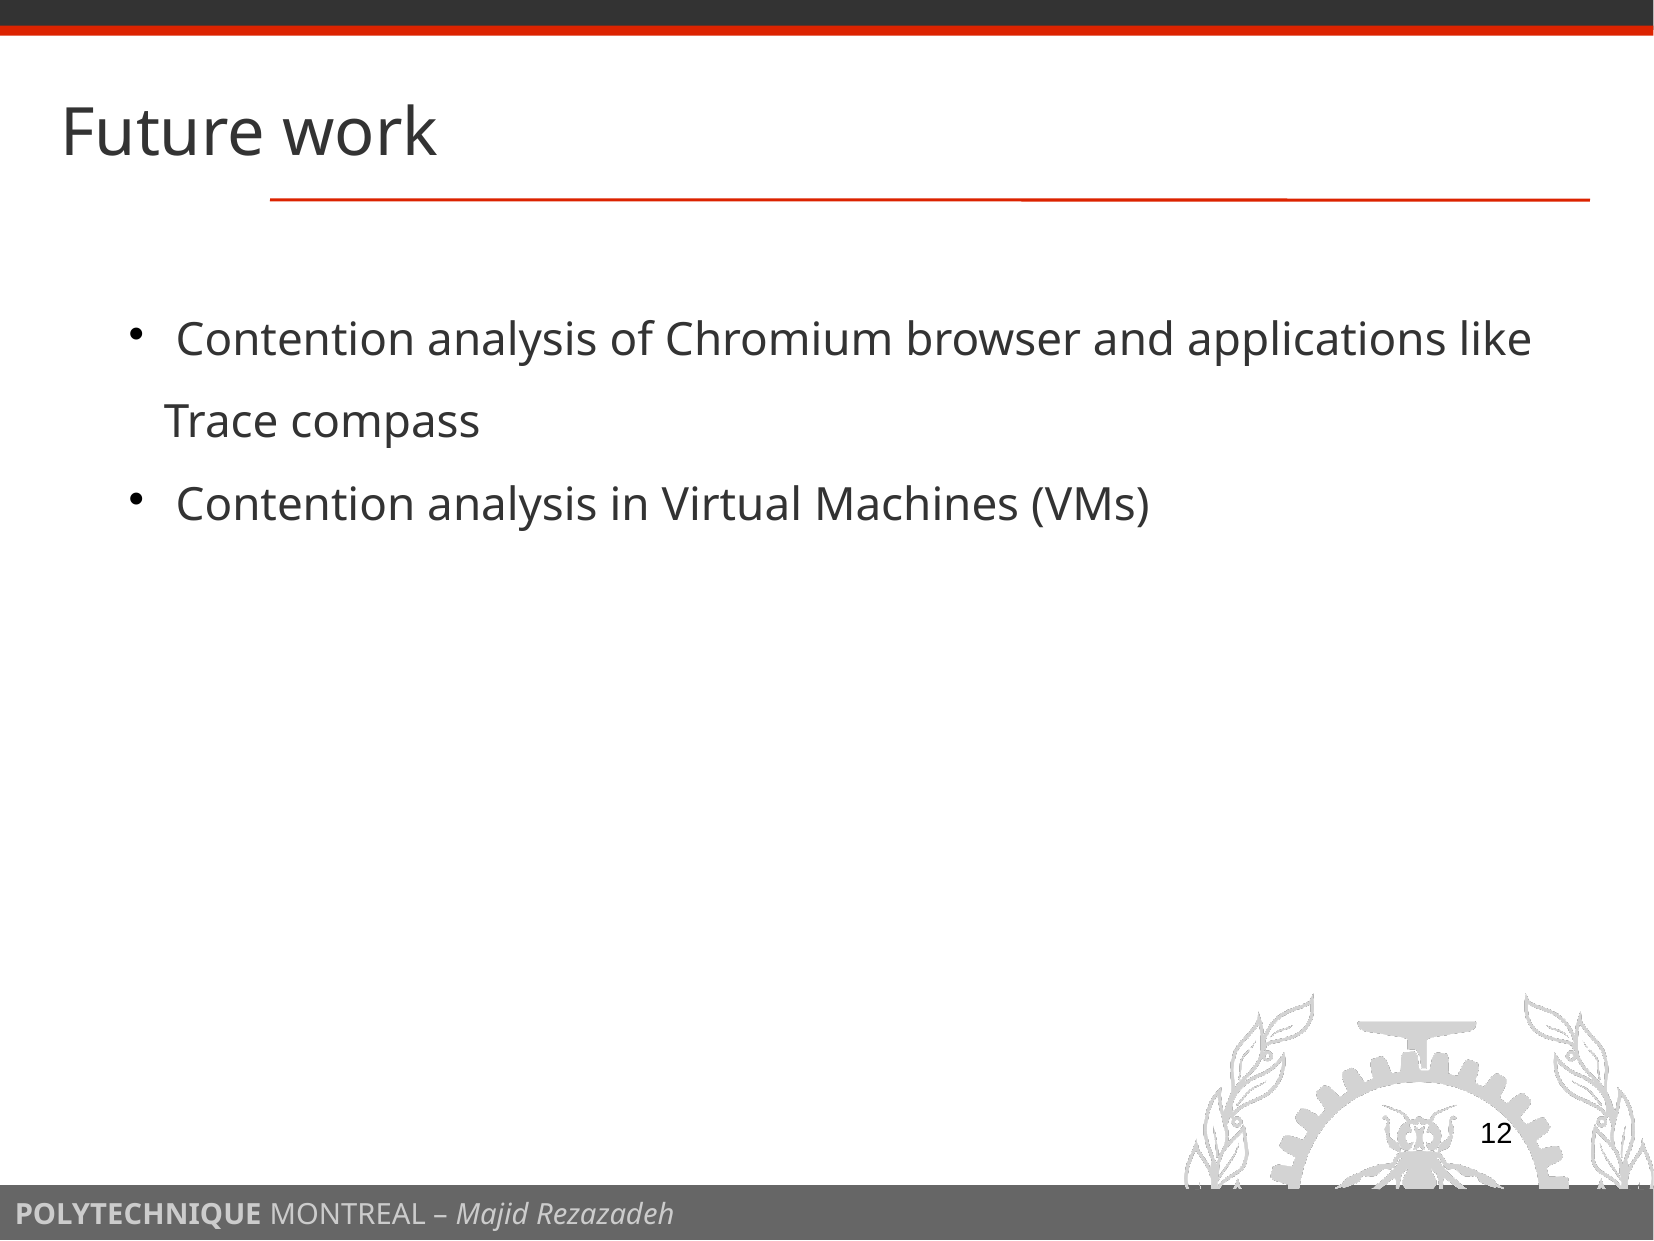

Future work
 Contention analysis of Chromium browser and applications like Trace compass
 Contention analysis in Virtual Machines (VMs)
12
POLYTECHNIQUE MONTREAL – Majid Rezazadeh